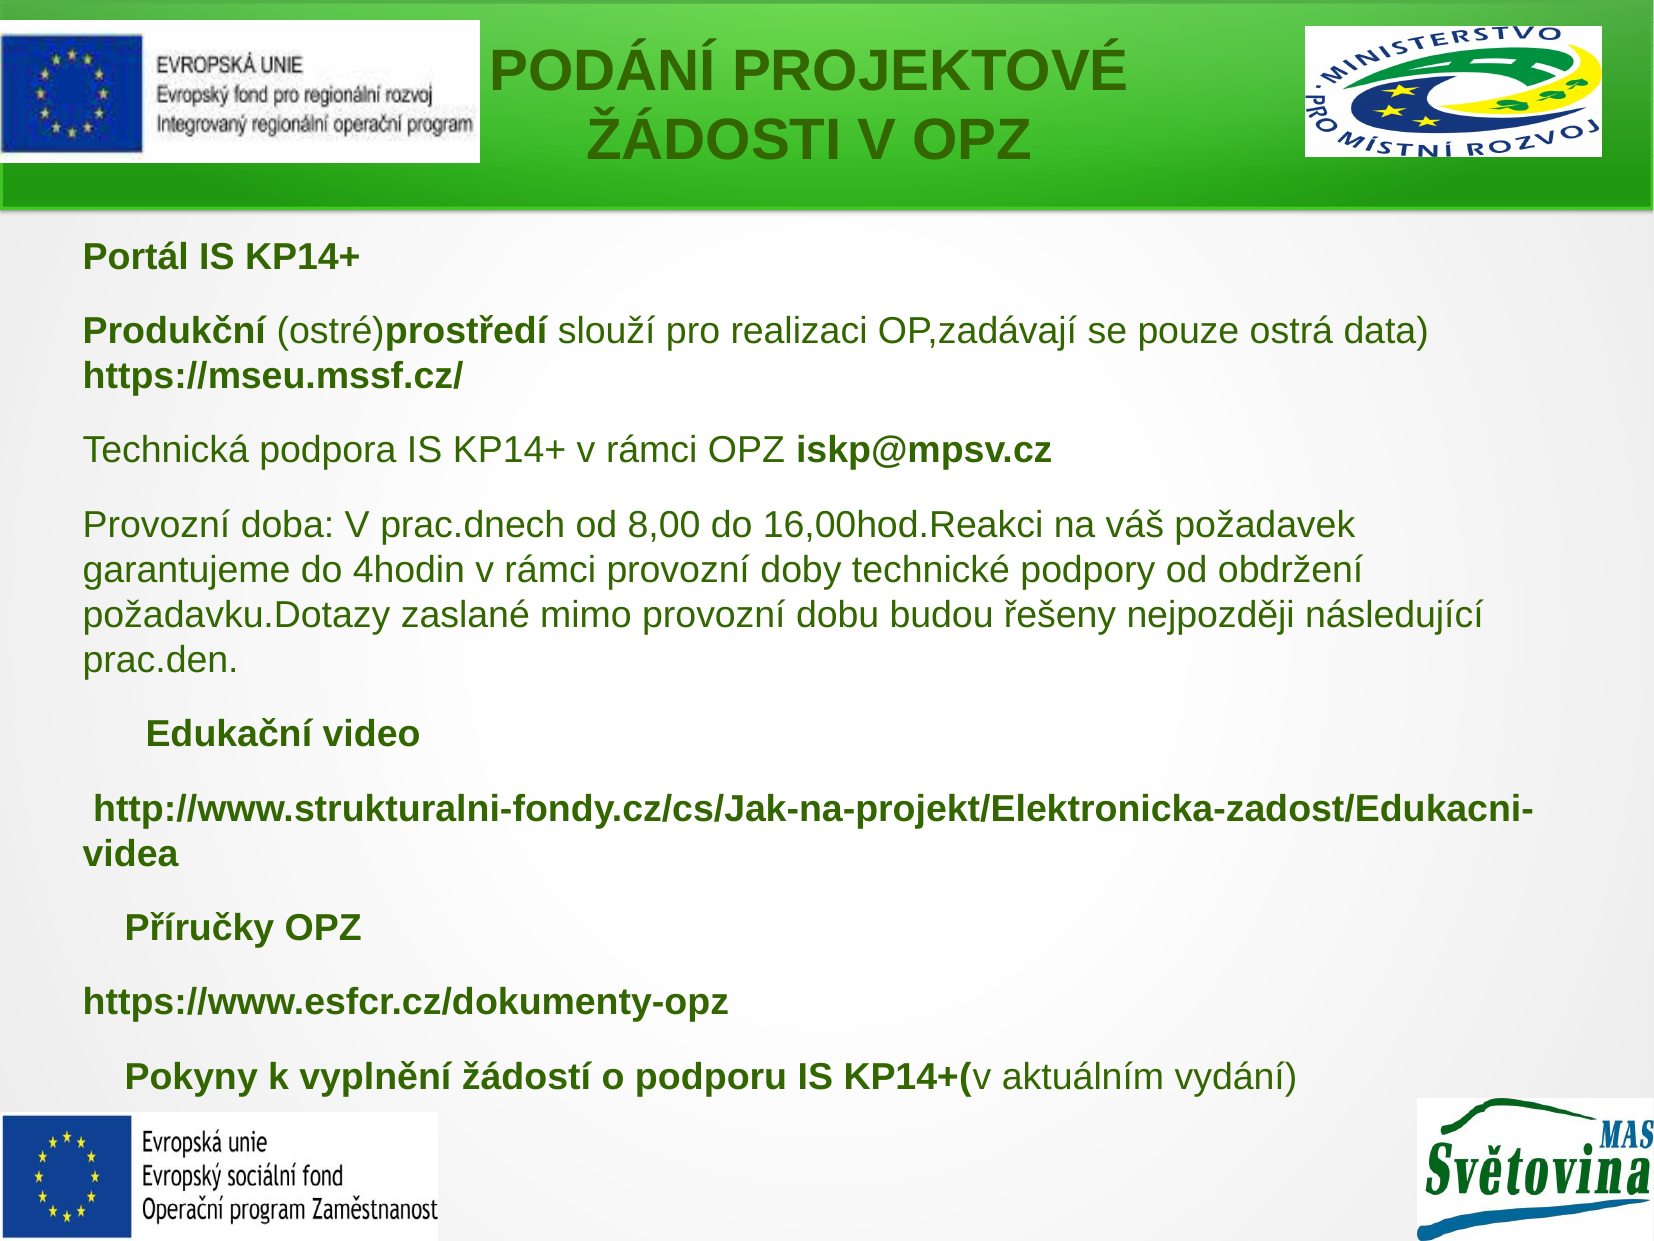

# PODÁNÍ PROJEKTOVÉ ŽÁDOSTI V OPZ
Portál IS KP14+
Produkční (ostré)prostředí slouží pro realizaci OP,zadávají se pouze ostrá data) https://mseu.mssf.cz/
Technická podpora IS KP14+ v rámci OPZ iskp@mpsv.cz
Provozní doba: V prac.dnech od 8,00 do 16,00hod.Reakci na váš požadavek garantujeme do 4hodin v rámci provozní doby technické podpory od obdržení požadavku.Dotazy zaslané mimo provozní dobu budou řešeny nejpozději následující prac.den.
 Edukační video
 http://www.strukturalni-fondy.cz/cs/Jak-na-projekt/Elektronicka-zadost/Edukacni-videa
 Příručky OPZ
https://www.esfcr.cz/dokumenty-opz
 Pokyny k vyplnění žádostí o podporu IS KP14+(v aktuálním vydání)